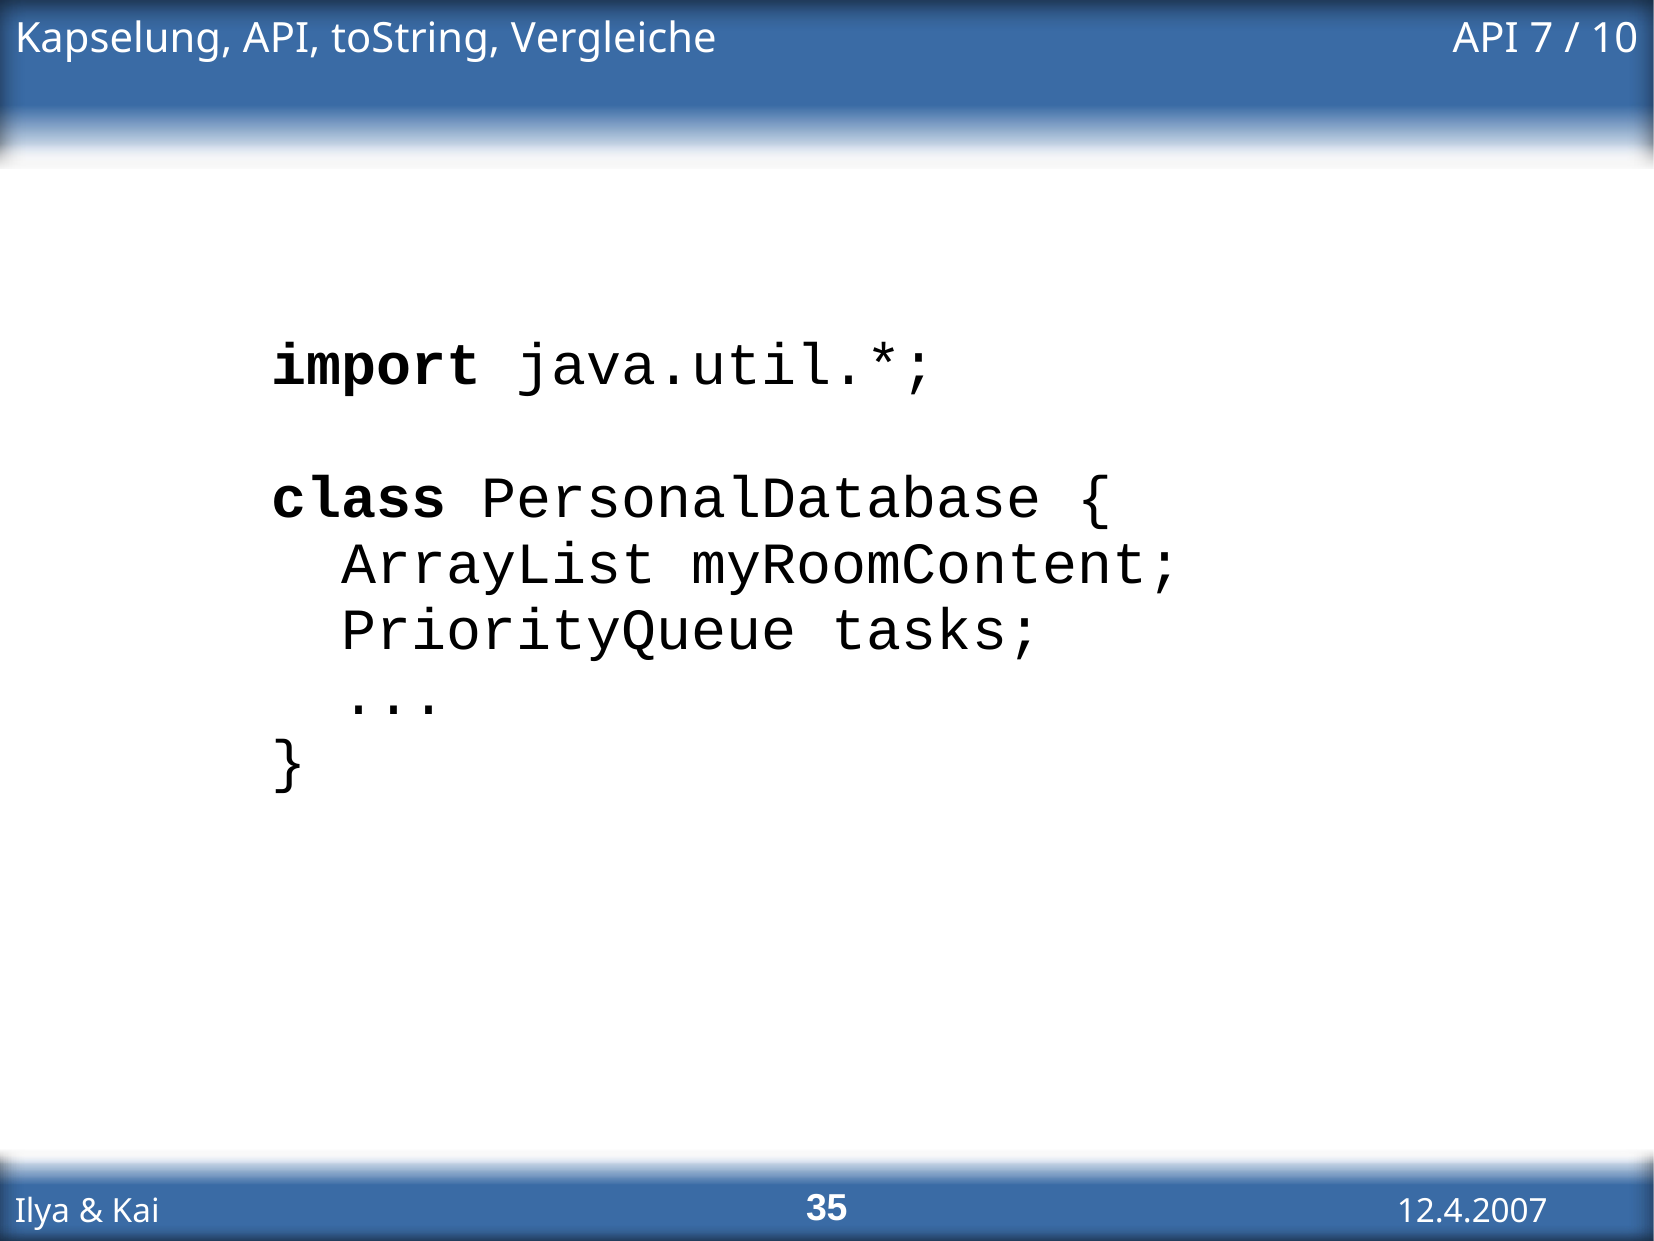

API 7 / 10
import java.util.*;
class PersonalDatabase {
 ArrayList myRoomContent;
 PriorityQueue tasks;
 ...
}
35